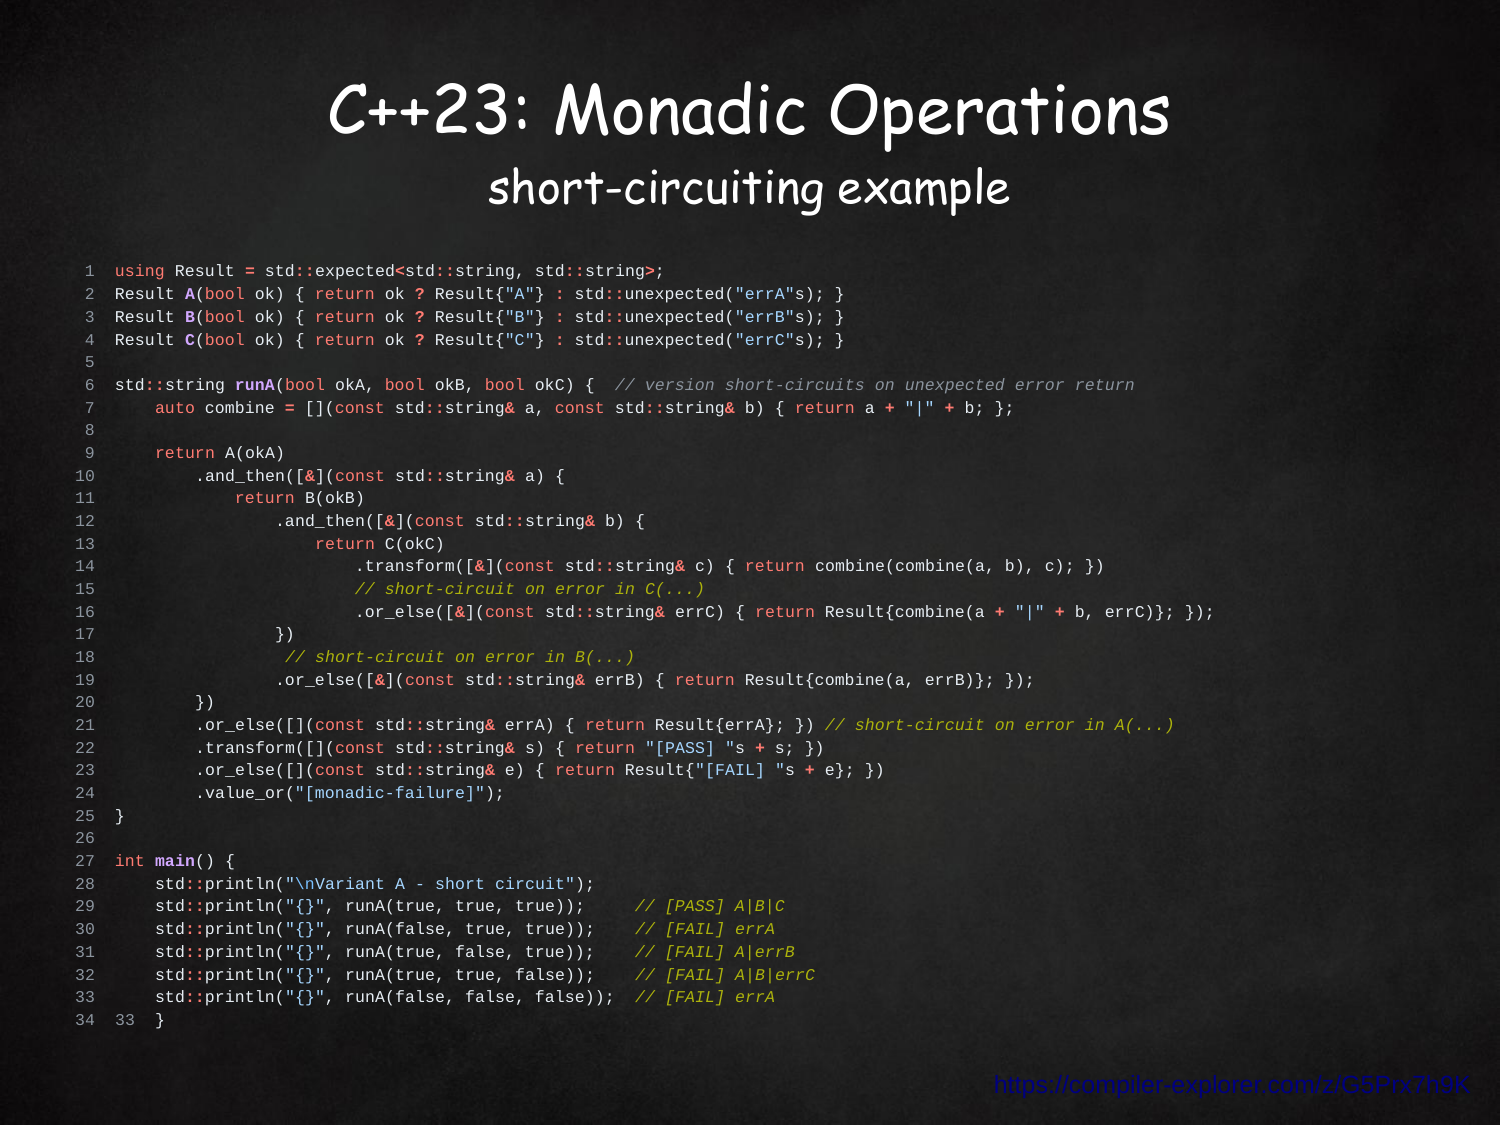

# C++23: Monadic Operations short-circuiting example
 1 using Result = std::expected<std::string, std::string>;
 2 Result A(bool ok) { return ok ? Result{"A"} : std::unexpected("errA"s); }
 3 Result B(bool ok) { return ok ? Result{"B"} : std::unexpected("errB"s); }
 4 Result C(bool ok) { return ok ? Result{"C"} : std::unexpected("errC"s); }
 5
 6 std::string runA(bool okA, bool okB, bool okC) { // version short-circuits on unexpected error return
 7 auto combine = [](const std::string& a, const std::string& b) { return a + "|" + b; };
 8
 9 return A(okA)
10 .and_then([&](const std::string& a) {
11 return B(okB)
12 .and_then([&](const std::string& b) {
13 return C(okC)
14 .transform([&](const std::string& c) { return combine(combine(a, b), c); })
15 // short-circuit on error in C(...)
16 .or_else([&](const std::string& errC) { return Result{combine(a + "|" + b, errC)}; });
17 })
18 // short-circuit on error in B(...)
19 .or_else([&](const std::string& errB) { return Result{combine(a, errB)}; });
20 })
21 .or_else([](const std::string& errA) { return Result{errA}; }) // short-circuit on error in A(...)
22 .transform([](const std::string& s) { return "[PASS] "s + s; })
23 .or_else([](const std::string& e) { return Result{"[FAIL] "s + e}; })
24 .value_or("[monadic-failure]");
25 }
26
27 int main() {
28 std::println("\nVariant A - short circuit");
29 std::println("{}", runA(true, true, true)); // [PASS] A|B|C
30 std::println("{}", runA(false, true, true)); // [FAIL] errA
31 std::println("{}", runA(true, false, true)); // [FAIL] A|errB
32 std::println("{}", runA(true, true, false)); // [FAIL] A|B|errC
33 std::println("{}", runA(false, false, false)); // [FAIL] errA
34 33 }
https://compiler-explorer.com/z/G5Prx7h9K